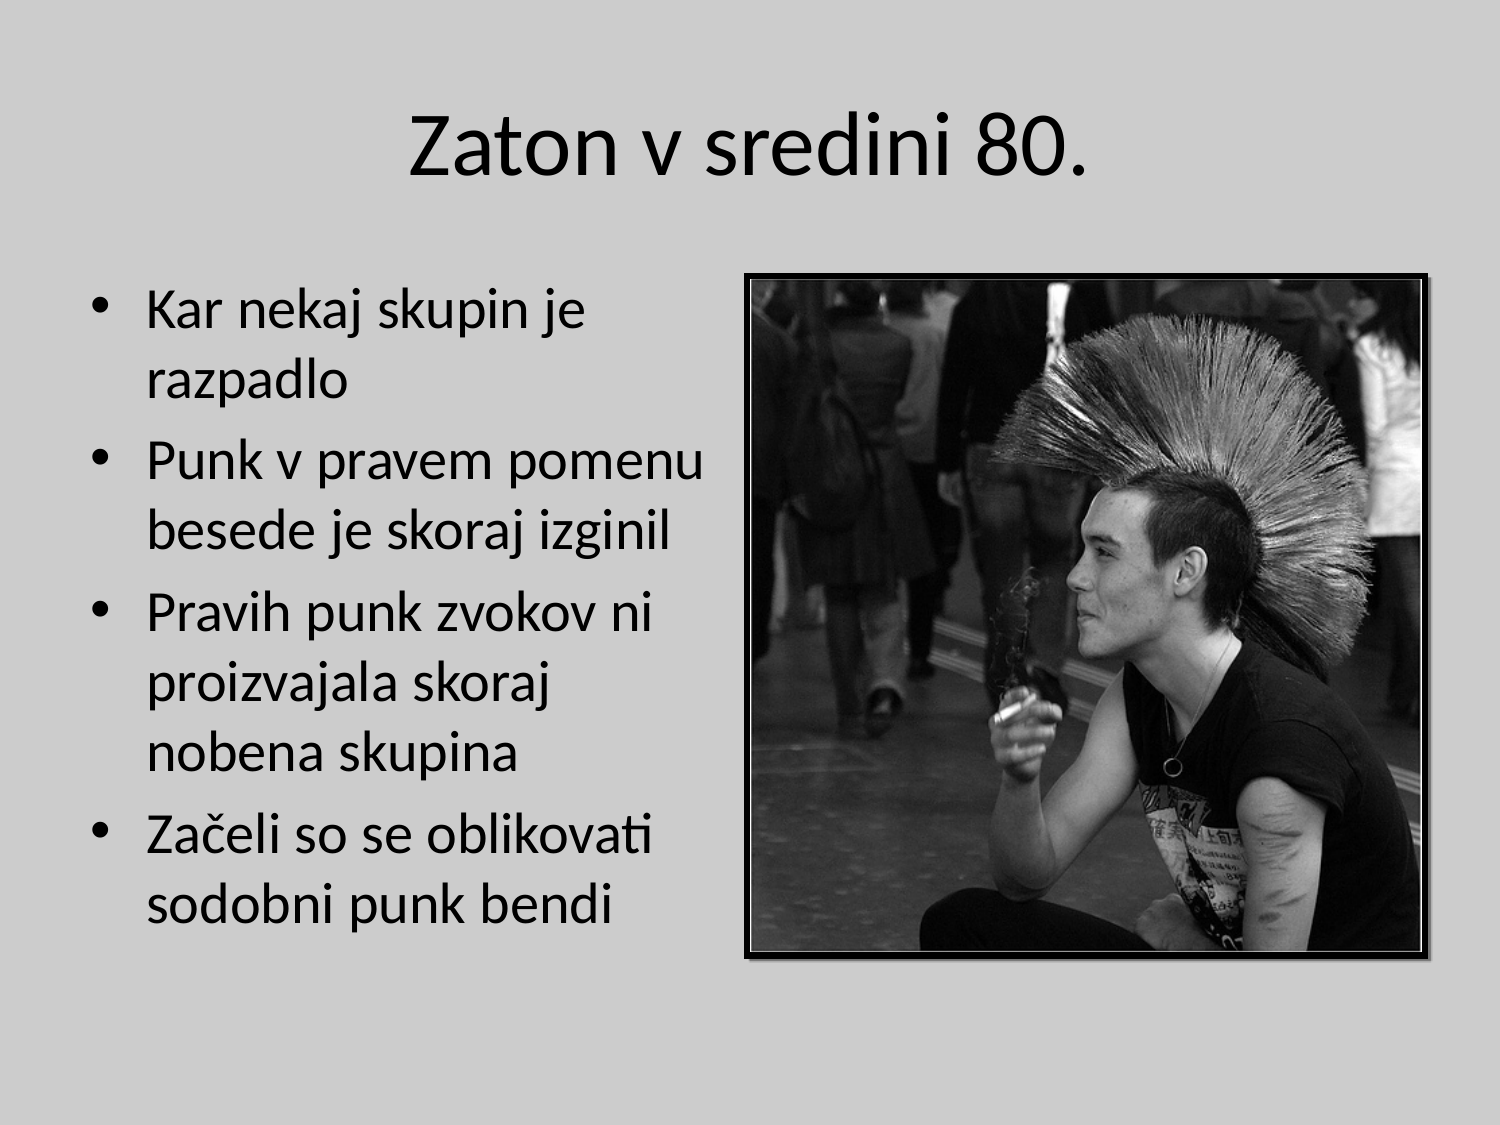

# Zaton v sredini 80.
Kar nekaj skupin je razpadlo
Punk v pravem pomenu besede je skoraj izginil
Pravih punk zvokov ni proizvajala skoraj nobena skupina
Začeli so se oblikovati sodobni punk bendi